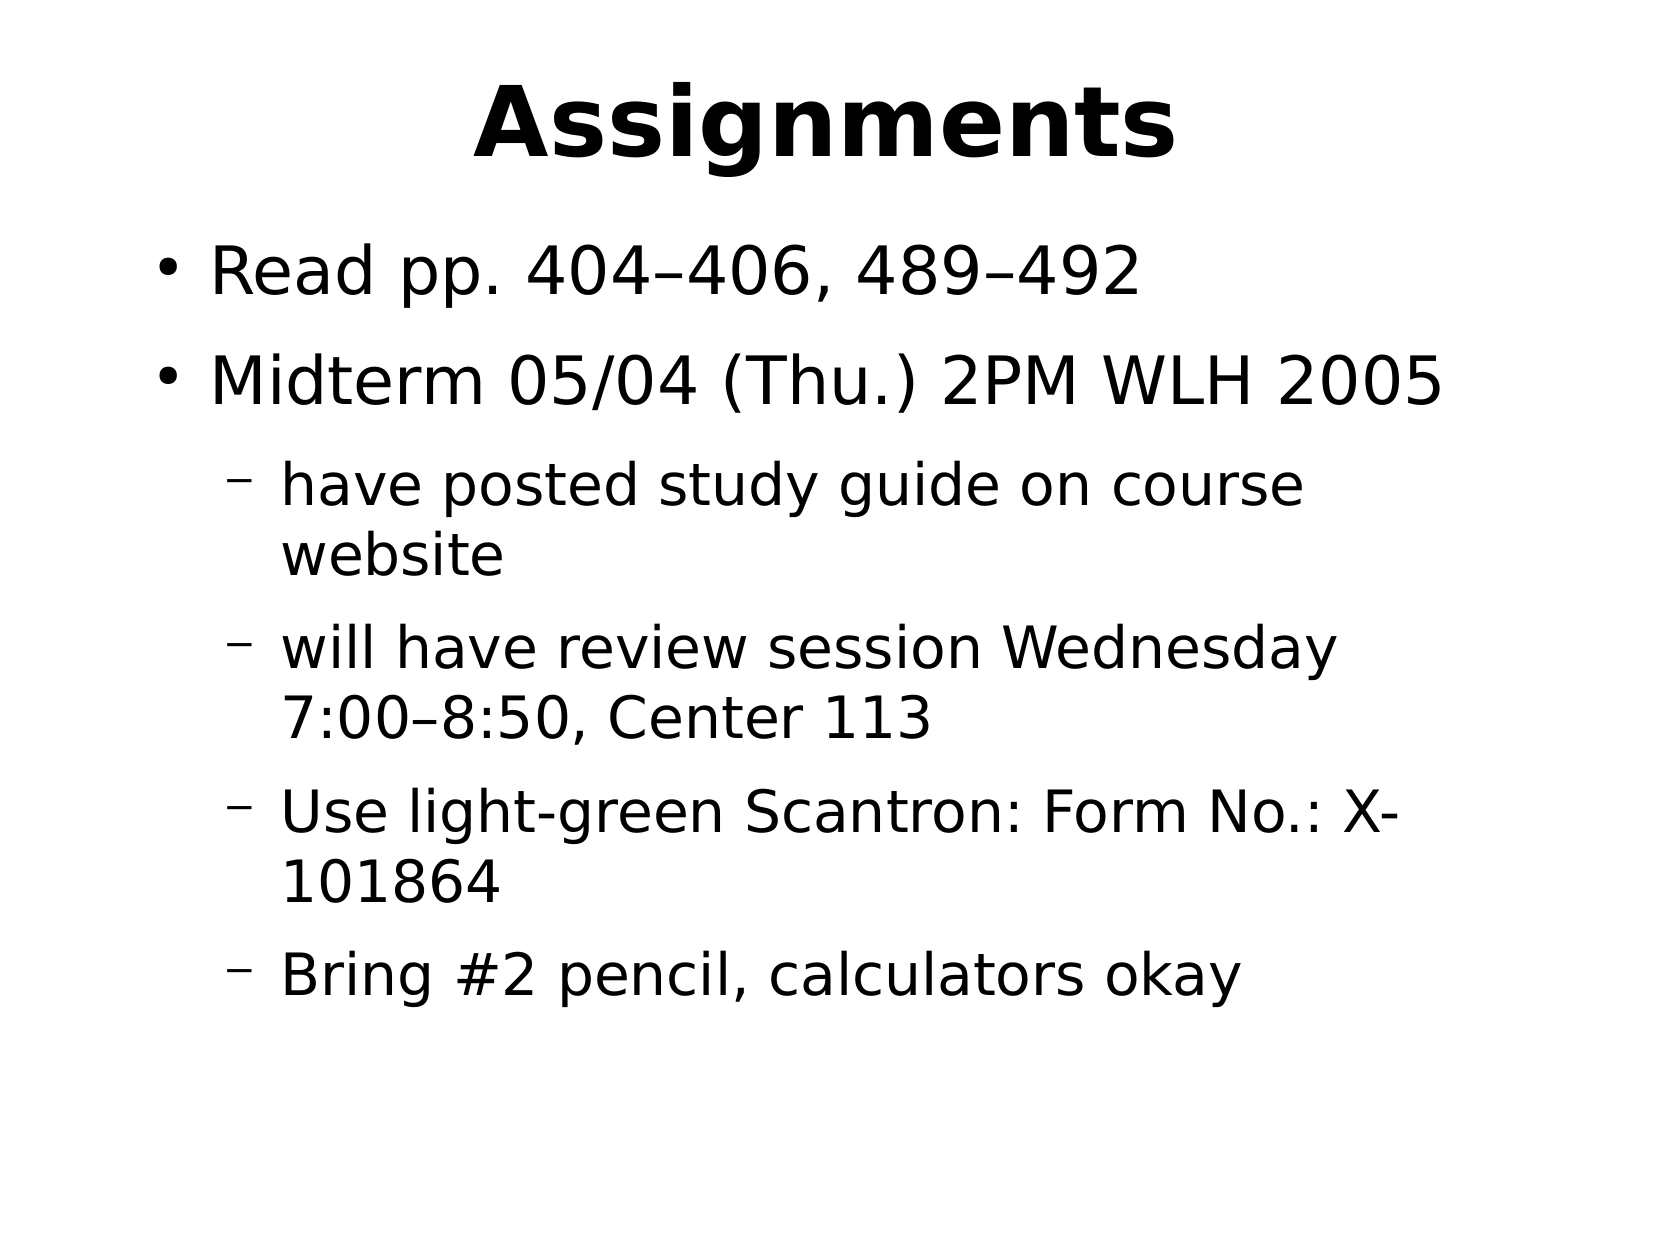

# Assignments
Read pp. 404–406, 489–492
Midterm 05/04 (Thu.) 2PM WLH 2005
have posted study guide on course website
will have review session Wednesday 7:00–8:50, Center 113
Use light-green Scantron: Form No.: X-101864
Bring #2 pencil, calculators okay